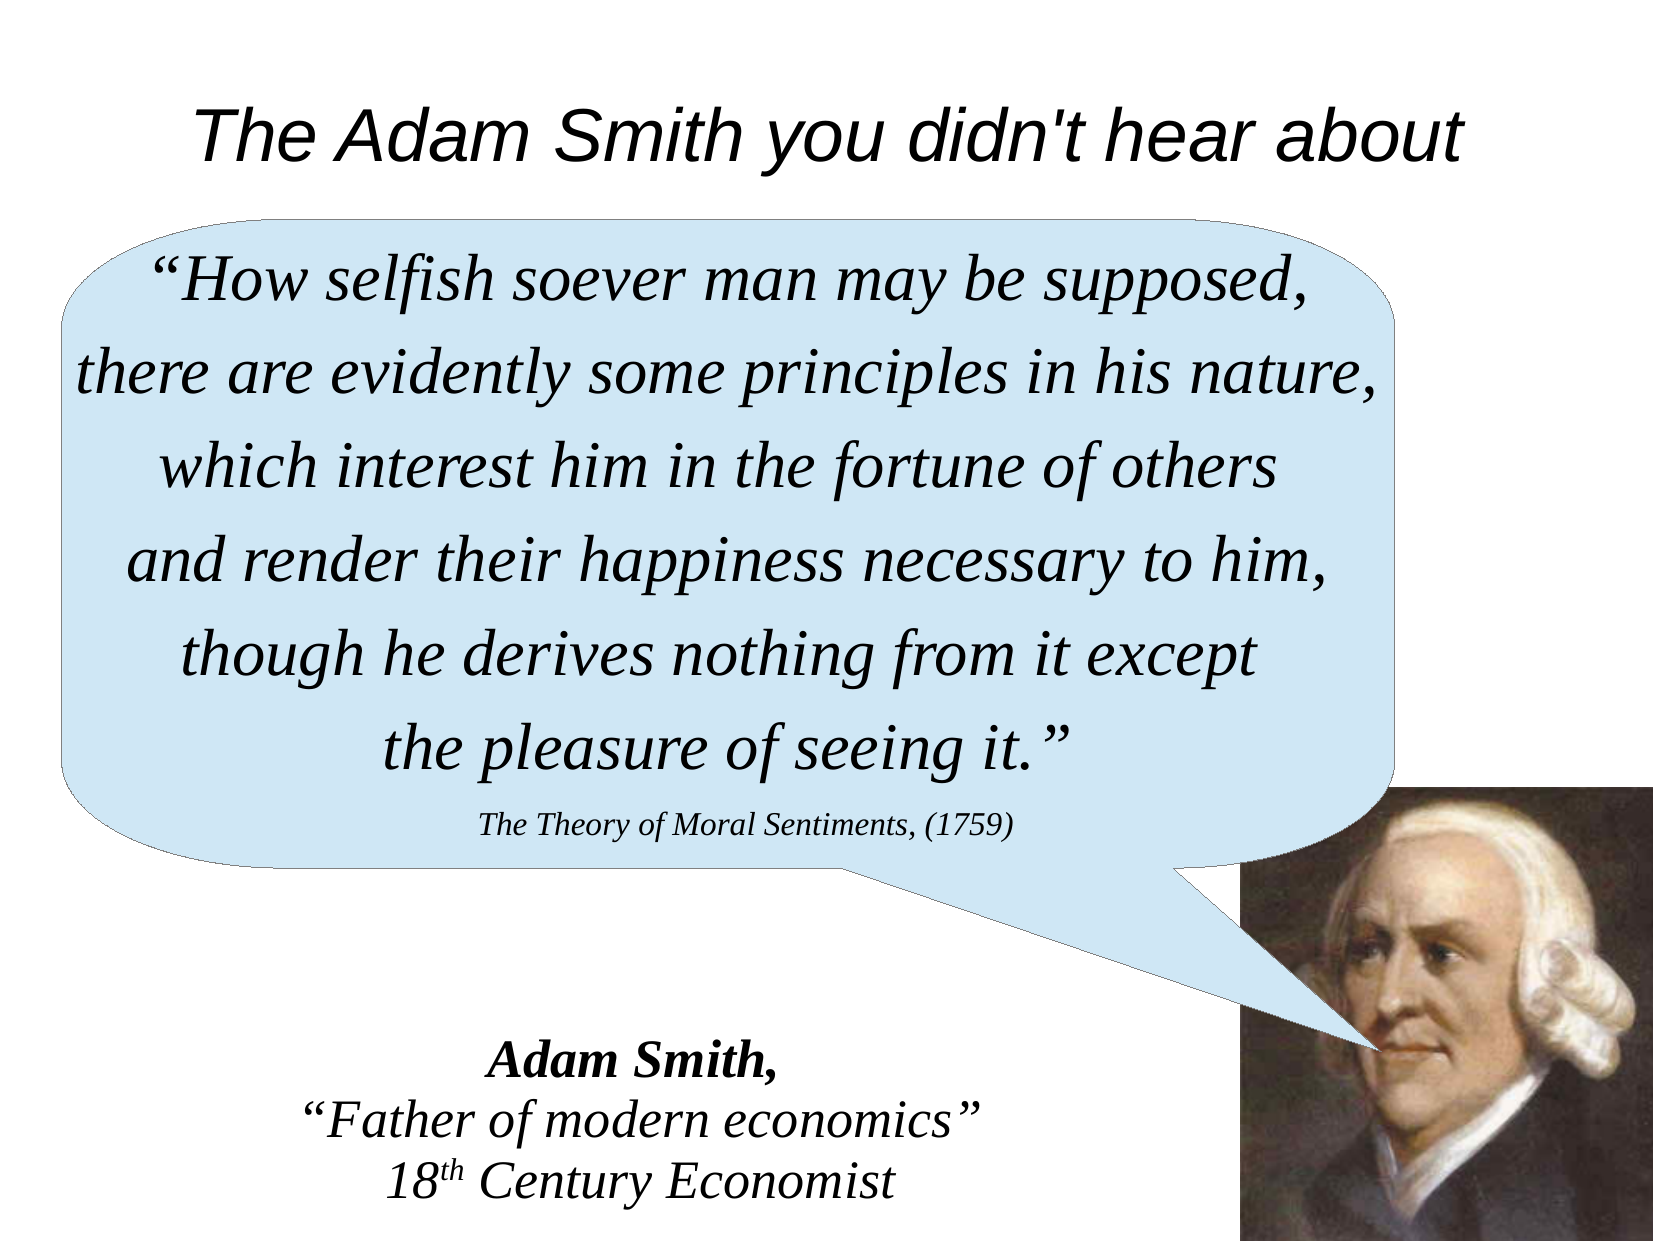

# The Adam Smith you didn't hear about
“How selfish soever man may be supposed,
there are evidently some principles in his nature,
which interest him in the fortune of others
and render their happiness necessary to him,
though he derives nothing from it except
the pleasure of seeing it.”
The Theory of Moral Sentiments, (1759)
Adam Smith,
“Father of modern economics”
18th Century Economist